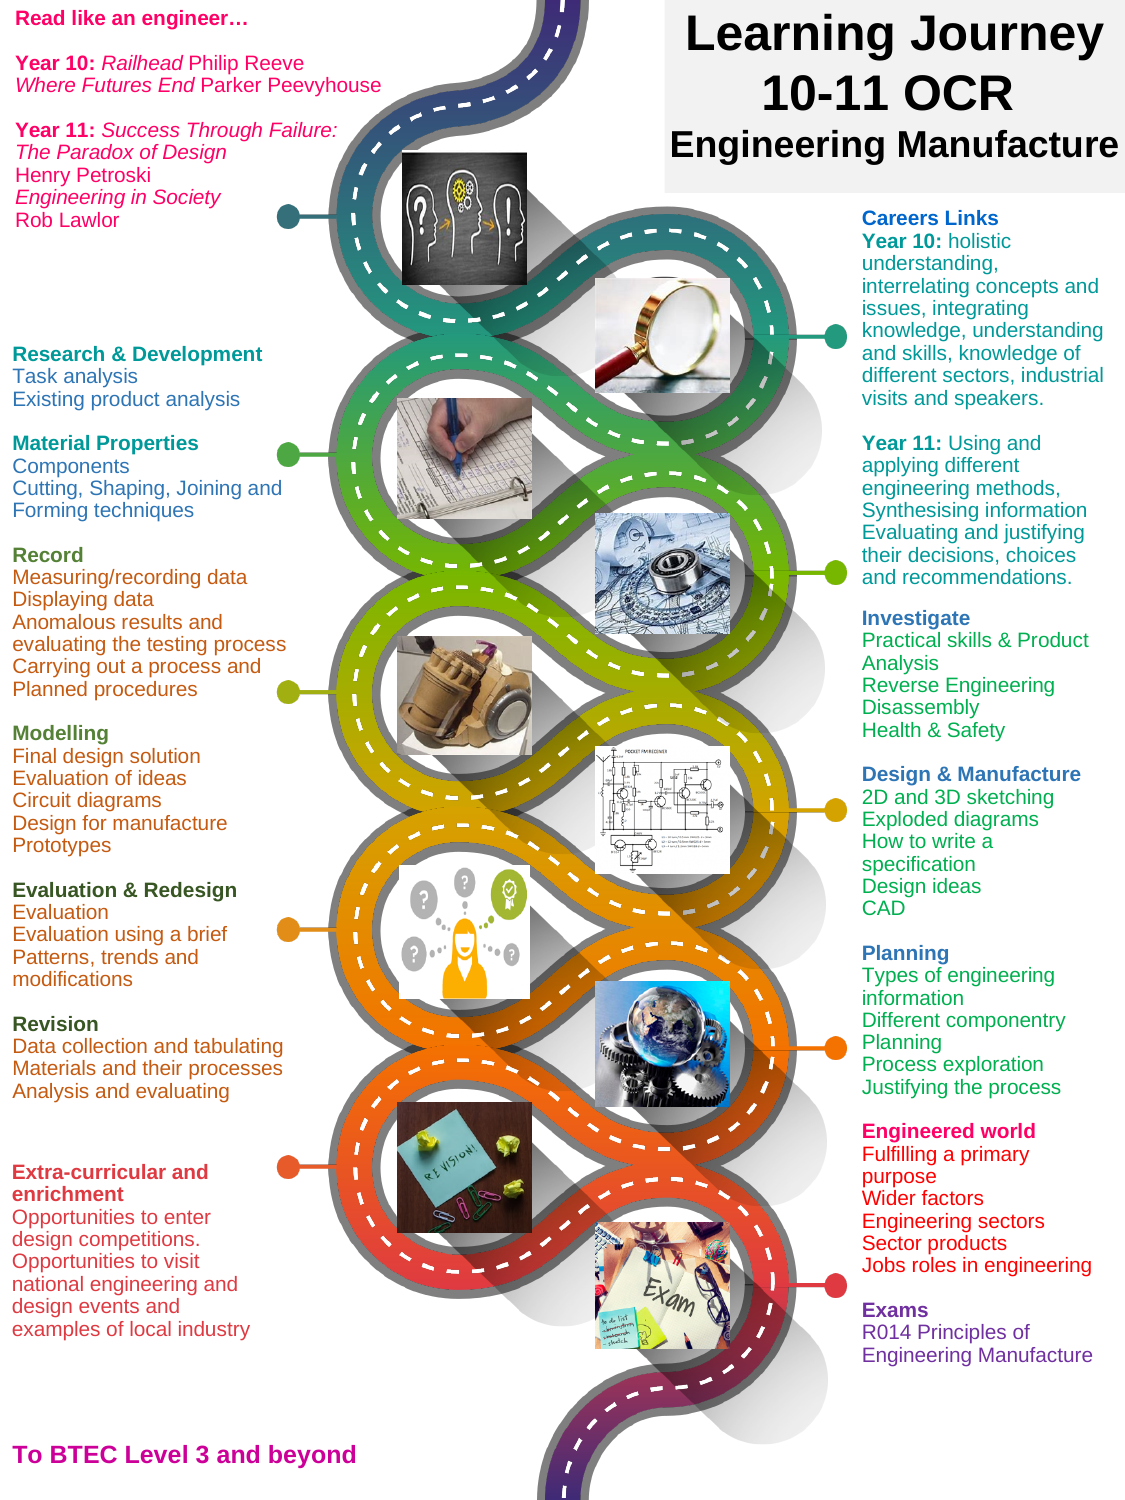

Read like an engineer…
Year 10: Railhead Philip Reeve
Where Futures End Parker Peevyhouse
Year 11: Success Through Failure:
The Paradox of Design
Henry Petroski
Engineering in Society
Rob Lawlor
Learning Journey
10-11 OCR
Engineering Manufacture
Careers Links
Year 10: holistic understanding, interrelating concepts and issues, integrating knowledge, understanding and skills, knowledge of different sectors, industrial visits and speakers.
Year 11: Using and applying different engineering methods, Synthesising information Evaluating and justifying their decisions, choices and recommendations.
Research & Development
Task analysis
Existing product analysis
Material Properties
Components
Cutting, Shaping, Joining and Forming techniques
Record
Measuring/recording data
Displaying data
Anomalous results and evaluating the testing process
Carrying out a process and
Planned procedures
Modelling
Final design solution
Evaluation of ideas
Circuit diagrams
Design for manufacture
Prototypes
Evaluation & Redesign
Evaluation
Evaluation using a brief
Patterns, trends and modifications
Revision
Data collection and tabulating
Materials and their processes
Analysis and evaluating
# Investigate
Practical skills & Product Analysis
Reverse Engineering
Disassembly
Health & Safety
Design & Manufacture
2D and 3D sketching
Exploded diagrams
How to write a specification
Design ideas
CAD
Planning
Types of engineering information
Different componentry
Planning
Process exploration
Justifying the process
Engineered world
Fulfilling a primary purpose
Wider factors
Engineering sectors
Sector products
Jobs roles in engineering
Exams
R014 Principles of Engineering Manufacture
Extra-curricular and enrichment
Opportunities to enter design competitions.
Opportunities to visit national engineering and design events and examples of local industry
To BTEC Level 3 and beyond